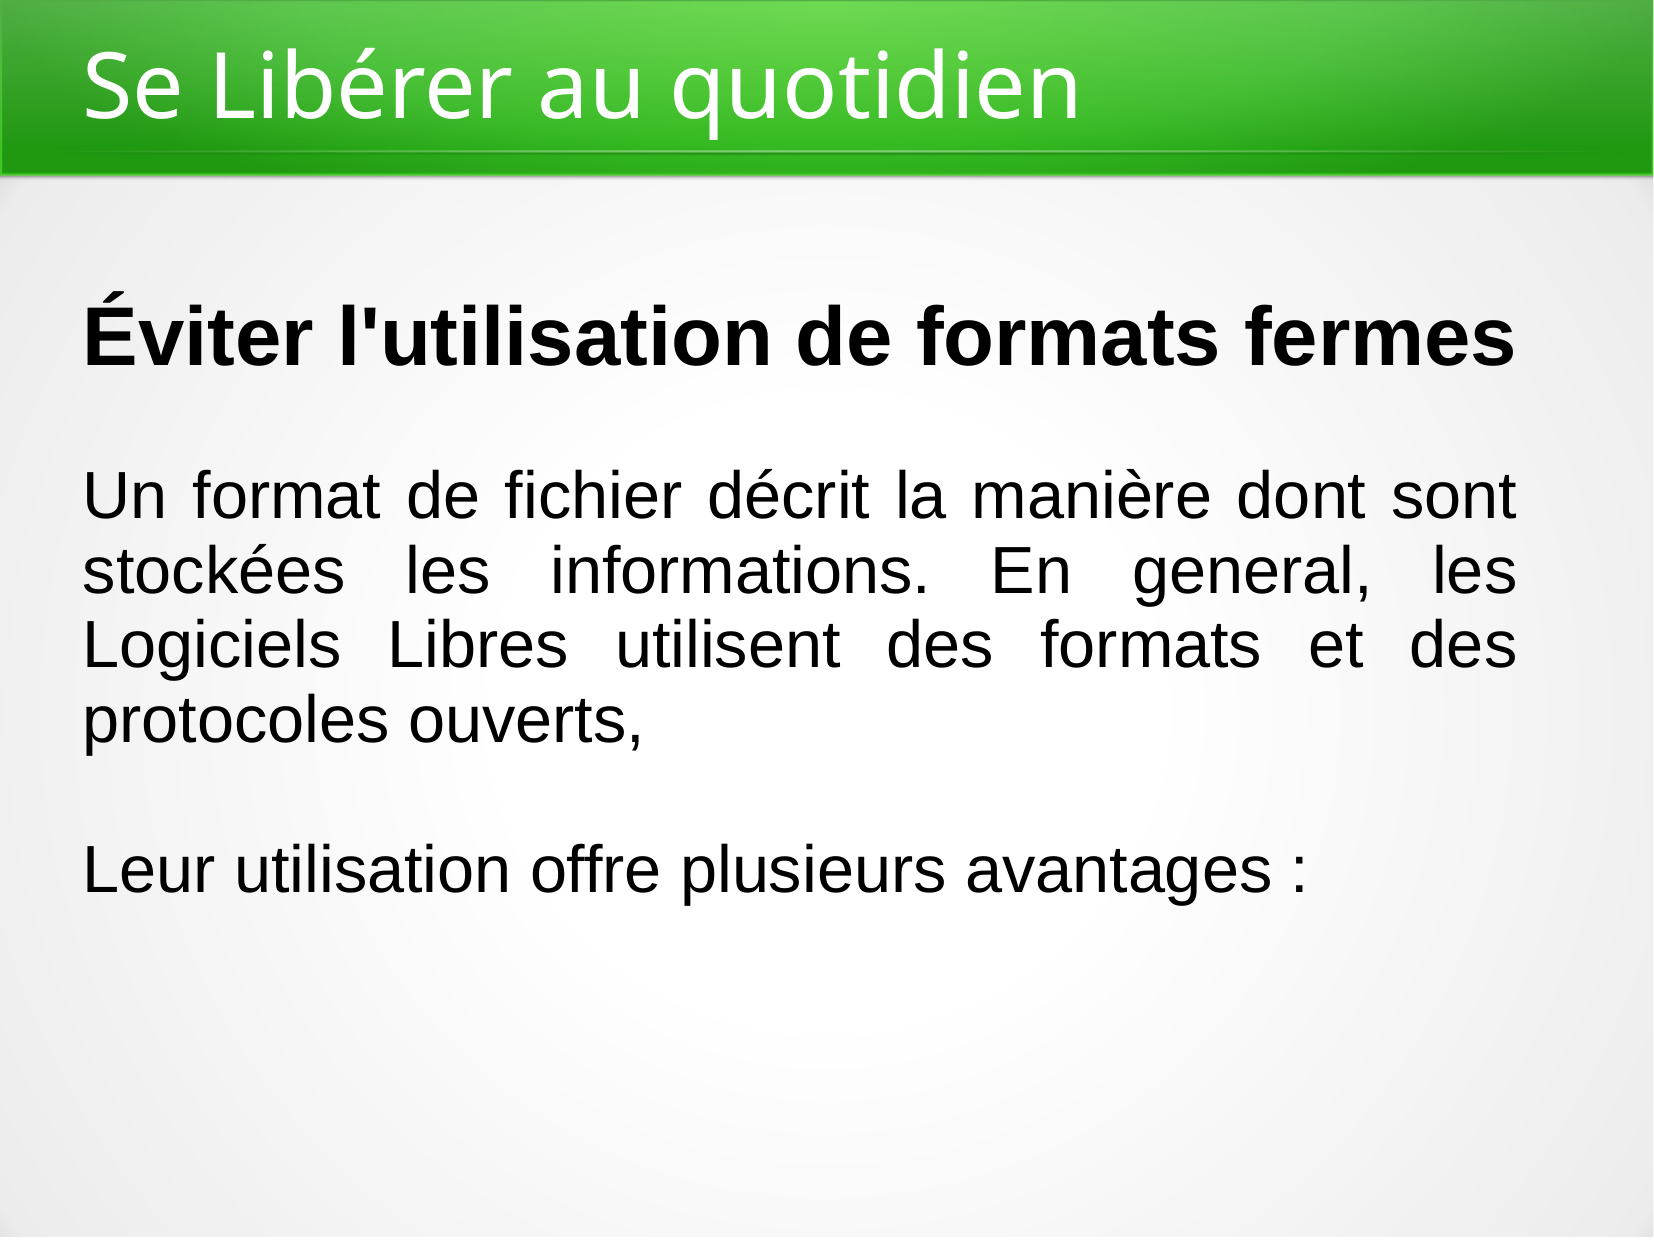

# Se Libérer au quotidien
Éviter l'utilisation de formats fermes
Un format de fichier décrit la manière dont sont stockées les informations. En general, les Logiciels Libres utilisent des formats et des protocoles ouverts,
Leur utilisation offre plusieurs avantages :